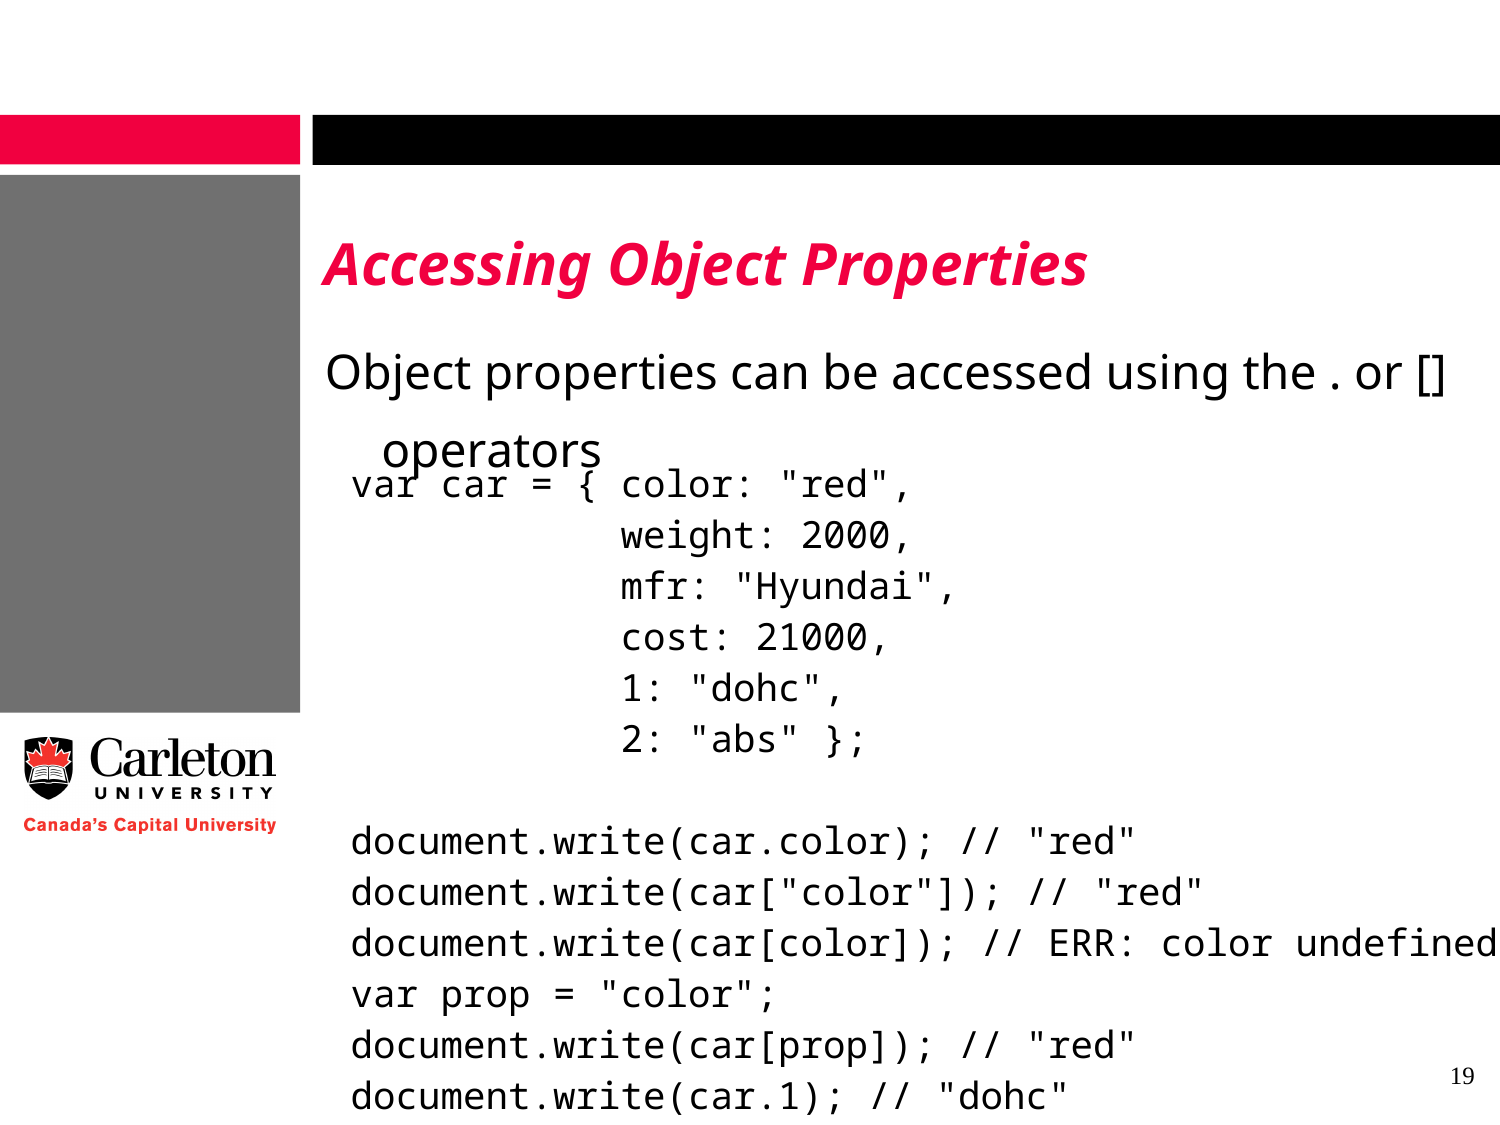

# Accessing Object Properties
Object properties can be accessed using the . or [] operators
var car = { color: "red",
 weight: 2000,
 mfr: "Hyundai",
 cost: 21000,
 1: "dohc",
 2: "abs" };
document.write(car.color); // "red"
document.write(car["color"]); // "red"
document.write(car[color]); // ERR: color undefined
var prop = "color";
document.write(car[prop]); // "red"
document.write(car.1); // "dohc"
document.write(car[1]); // "abs"
19